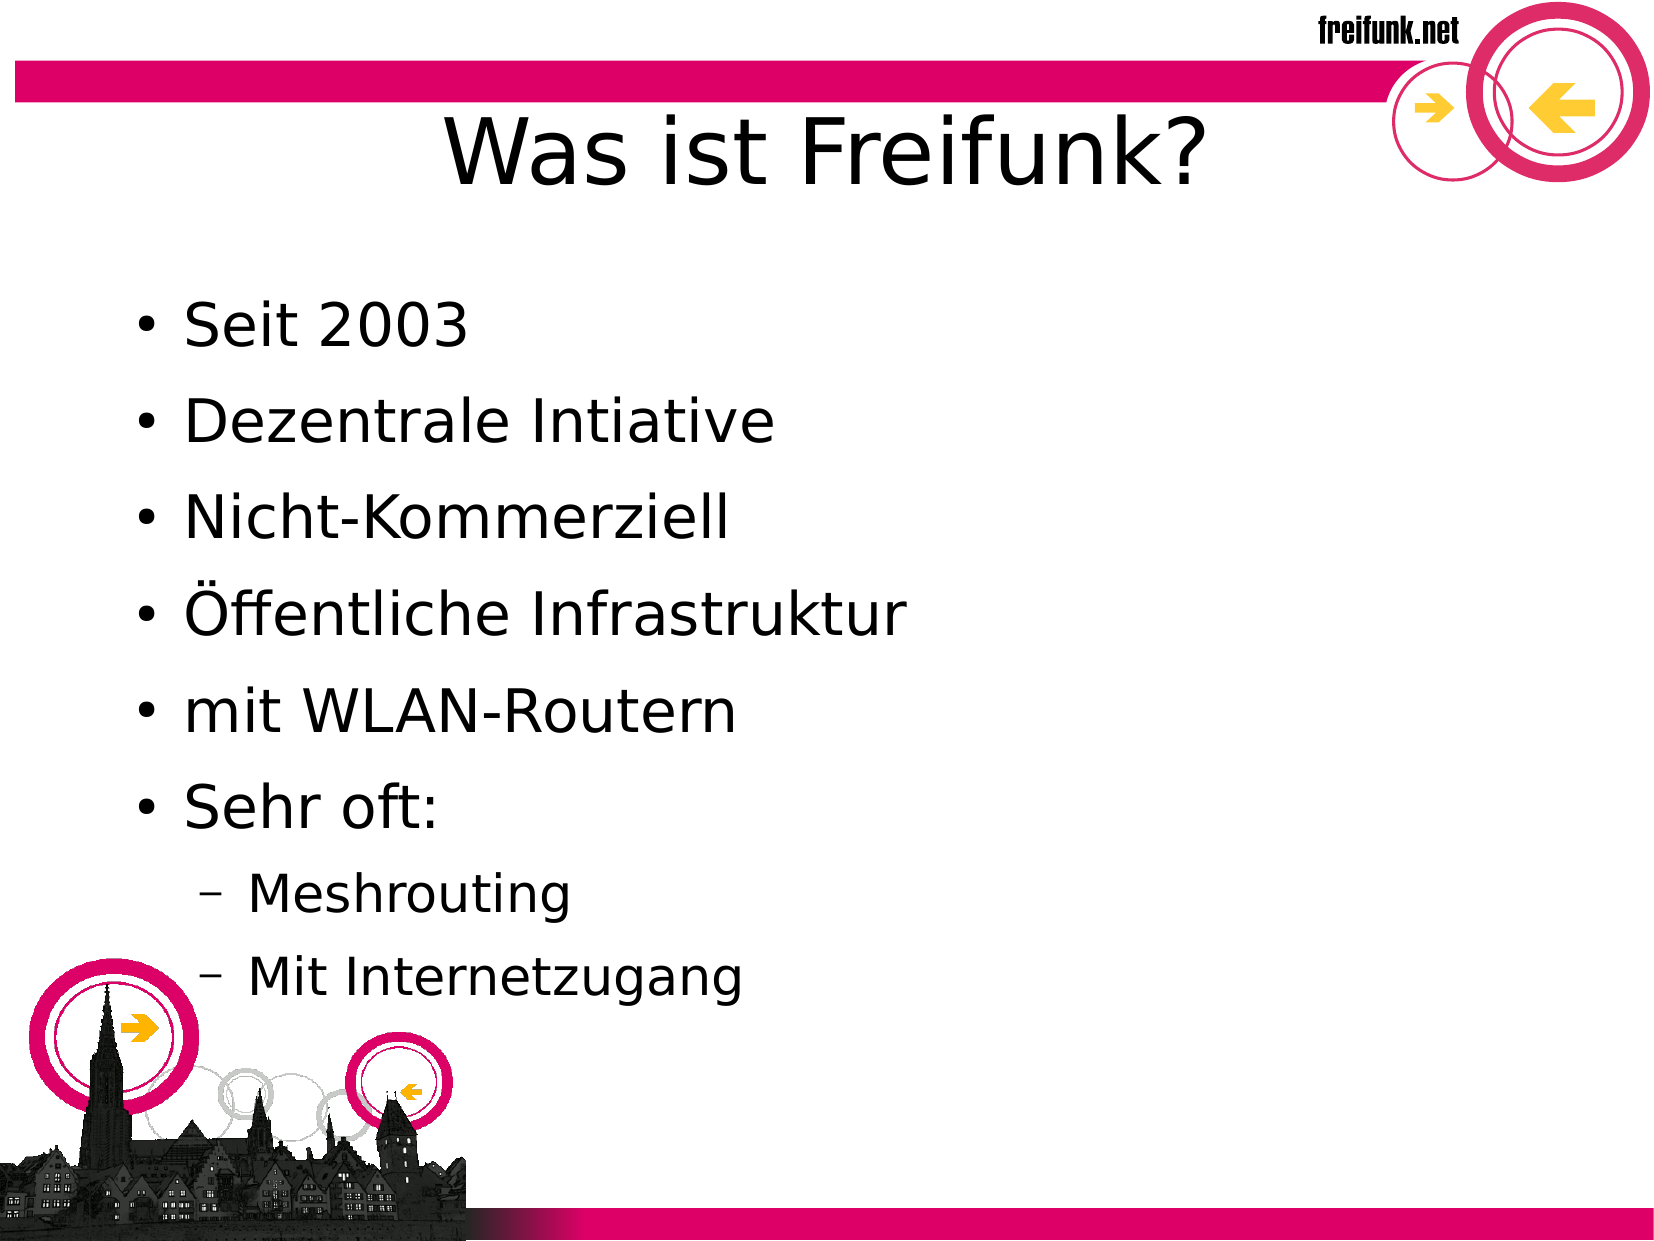

# Was ist Freifunk?
Seit 2003
Dezentrale Intiative
Nicht-Kommerziell
Öffentliche Infrastruktur
mit WLAN-Routern
Sehr oft:
Meshrouting
Mit Internetzugang